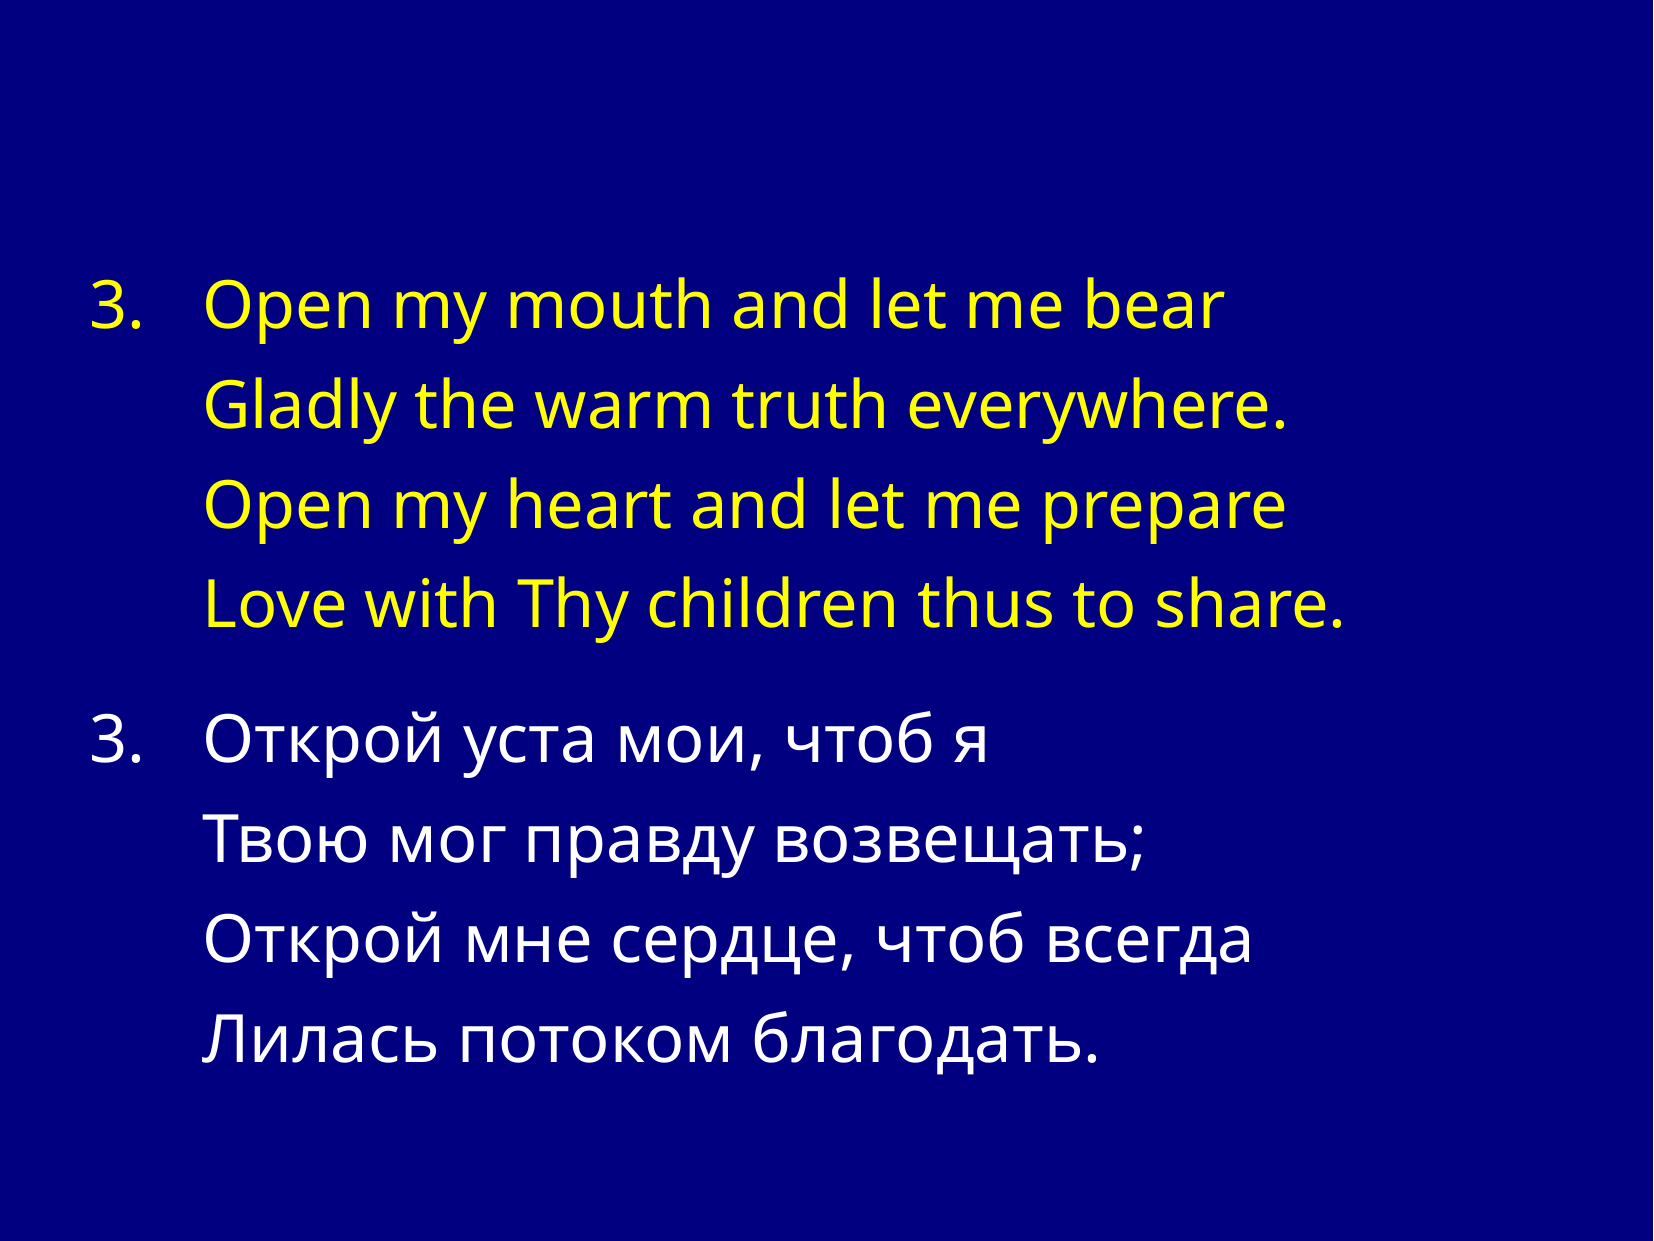

3.	Open my mouth and let me bear
	Gladly the warm truth everywhere.
	Open my heart and let me prepare
	Love with Thy children thus to share.
3.	Открой уста мои, чтоб я
	Твою мог правду возвещать;
	Открой мне сердце, чтоб всегда
	Лилась потоком благодать.